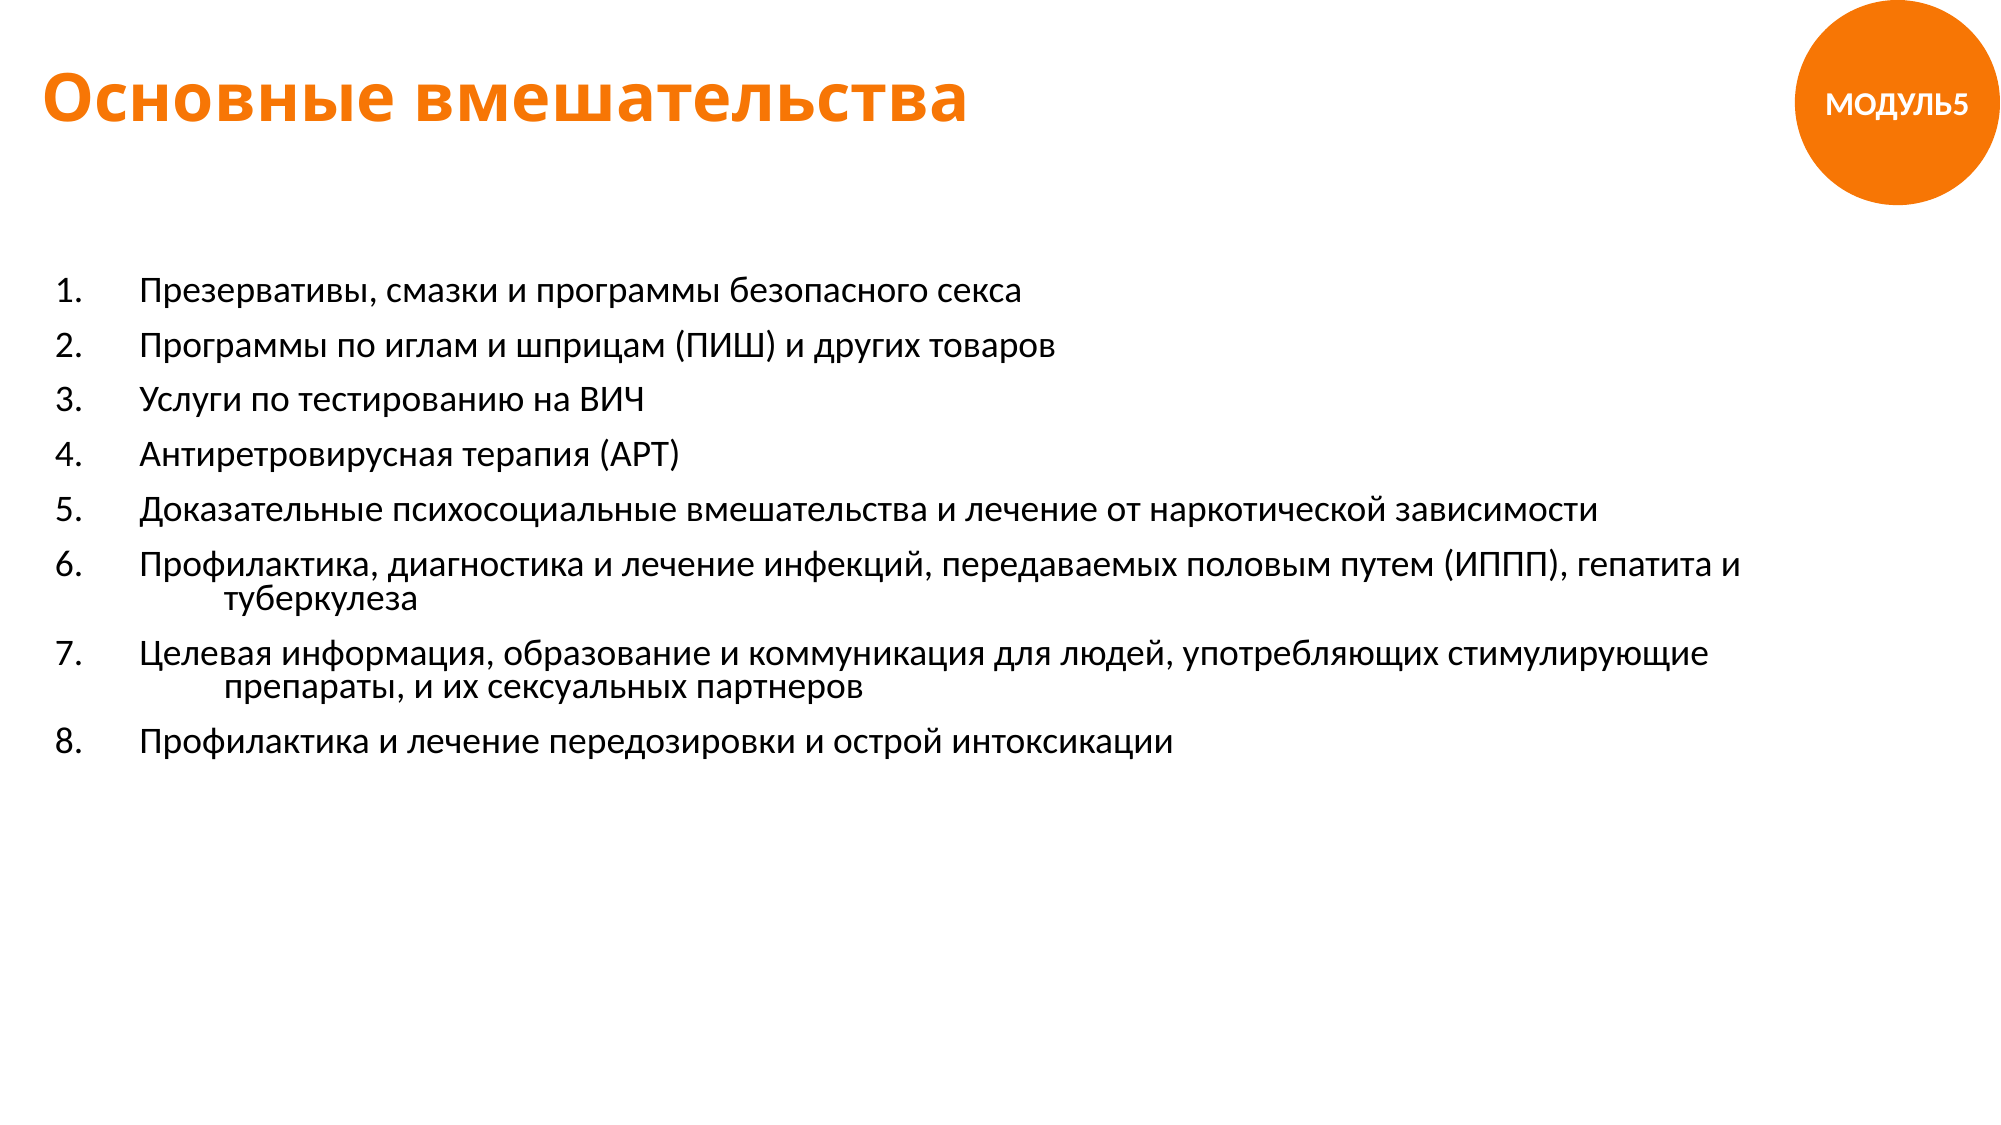

Основные вмешательства
МОДУЛЬ5
# Презервативы, смазки и программы безопасного секса
Программы по иглам и шприцам (ПИШ) и других товаров
Услуги по тестированию на ВИЧ
Антиретровирусная терапия (АРТ)
Доказательные психосоциальные вмешательства и лечение от наркотической зависимости
Профилактика, диагностика и лечение инфекций, передаваемых половым путем (ИППП), гепатита и туберкулеза
Целевая информация, образование и коммуникация для людей, употребляющих стимулирующие препараты, и их сексуальных партнеров
Профилактика и лечение передозировки и острой интоксикации